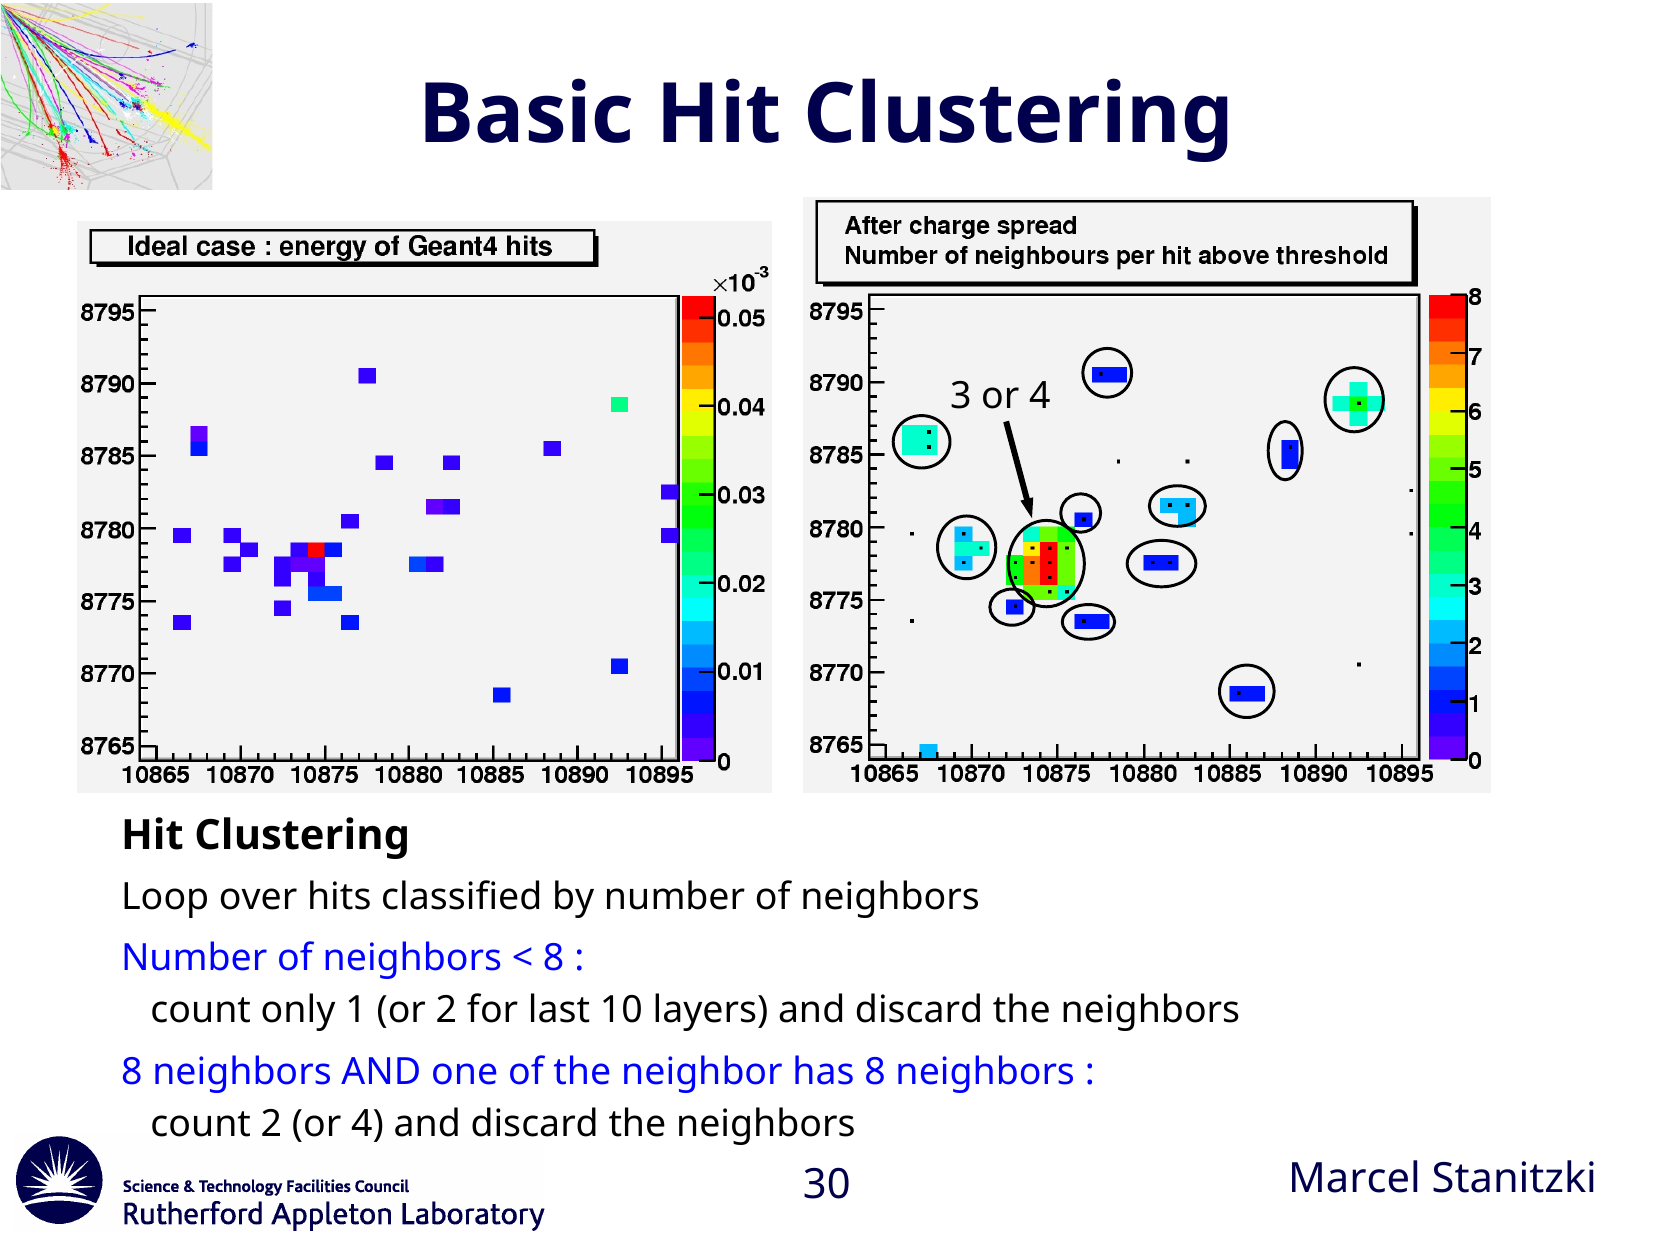

# Basic Hit Clustering
3 or 4
Hit Clustering
Loop over hits classified by number of neighbors
Number of neighbors < 8 :
count only 1 (or 2 for last 10 layers) and discard the neighbors
8 neighbors AND one of the neighbor has 8 neighbors :
count 2 (or 4) and discard the neighbors